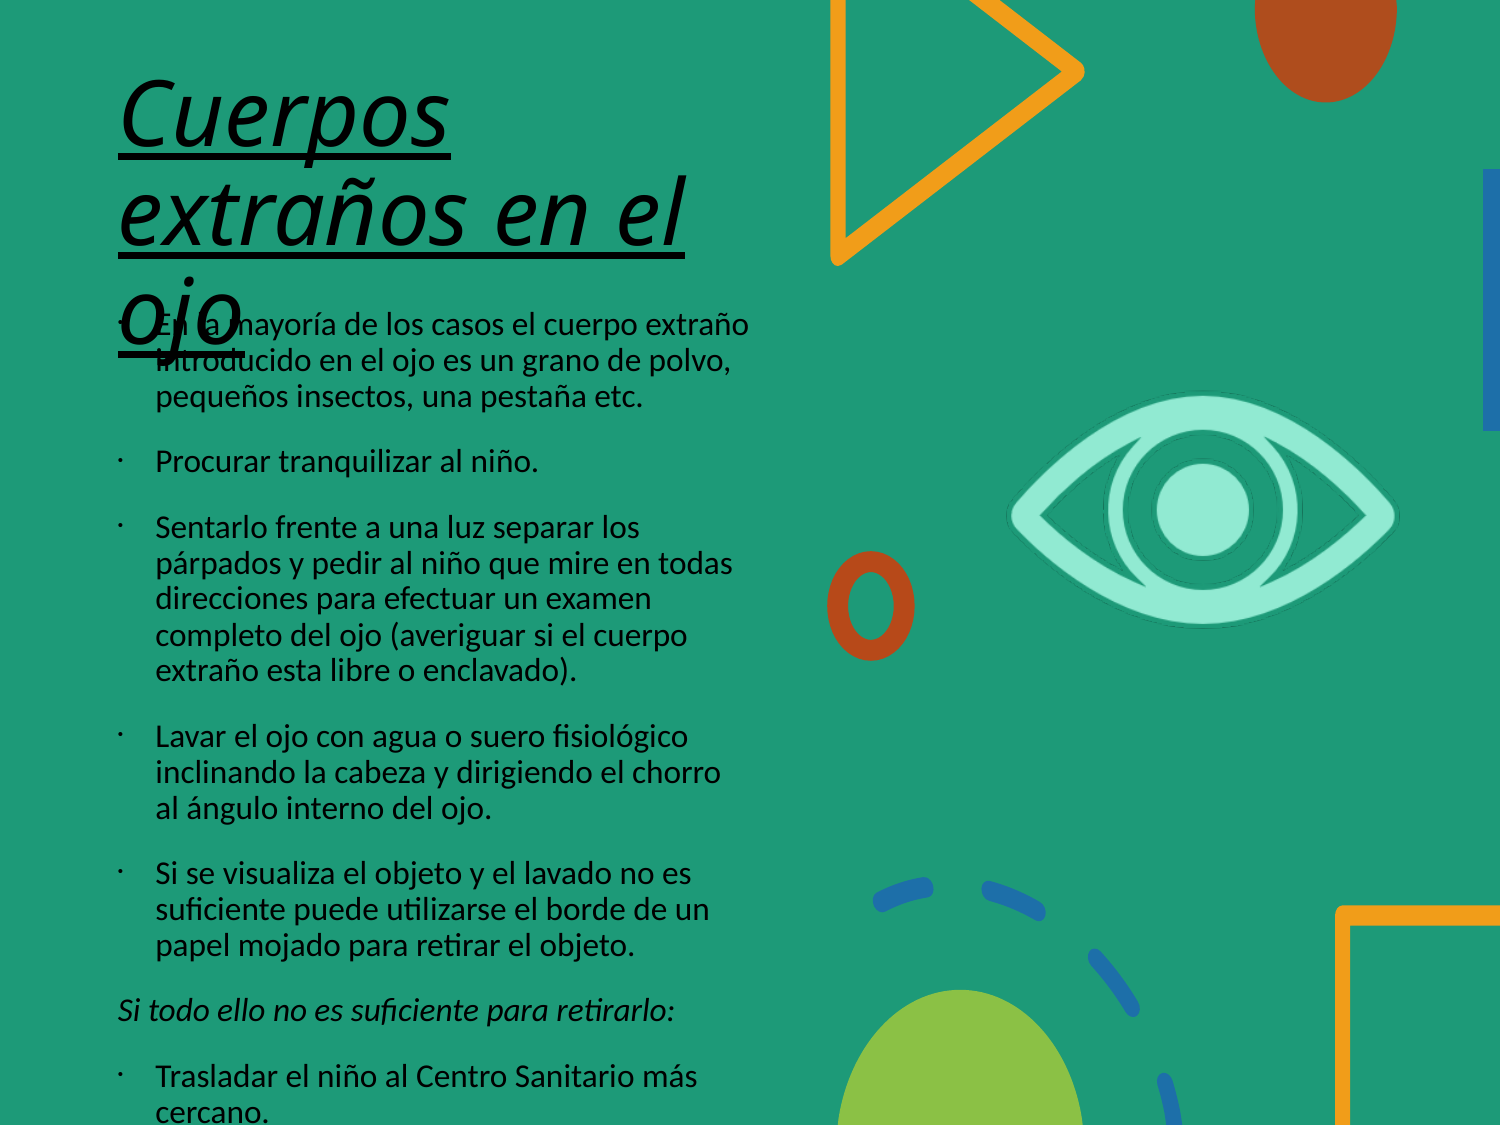

# Cuerpos extraños en el ojo
En la mayoría de los casos el cuerpo extraño introducido en el ojo es un grano de polvo, pequeños insectos, una pestaña etc.
Procurar tranquilizar al niño.
Sentarlo frente a una luz separar los párpados y pedir al niño que mire en todas direcciones para efectuar un examen completo del ojo (averiguar si el cuerpo extraño esta libre o enclavado).
Lavar el ojo con agua o suero fisiológico inclinando la cabeza y dirigiendo el chorro al ángulo interno del ojo.
Si se visualiza el objeto y el lavado no es suficiente puede utilizarse el borde de un papel mojado para retirar el objeto.
Si todo ello no es suficiente para retirarlo:
Trasladar el niño al Centro Sanitario más cercano.